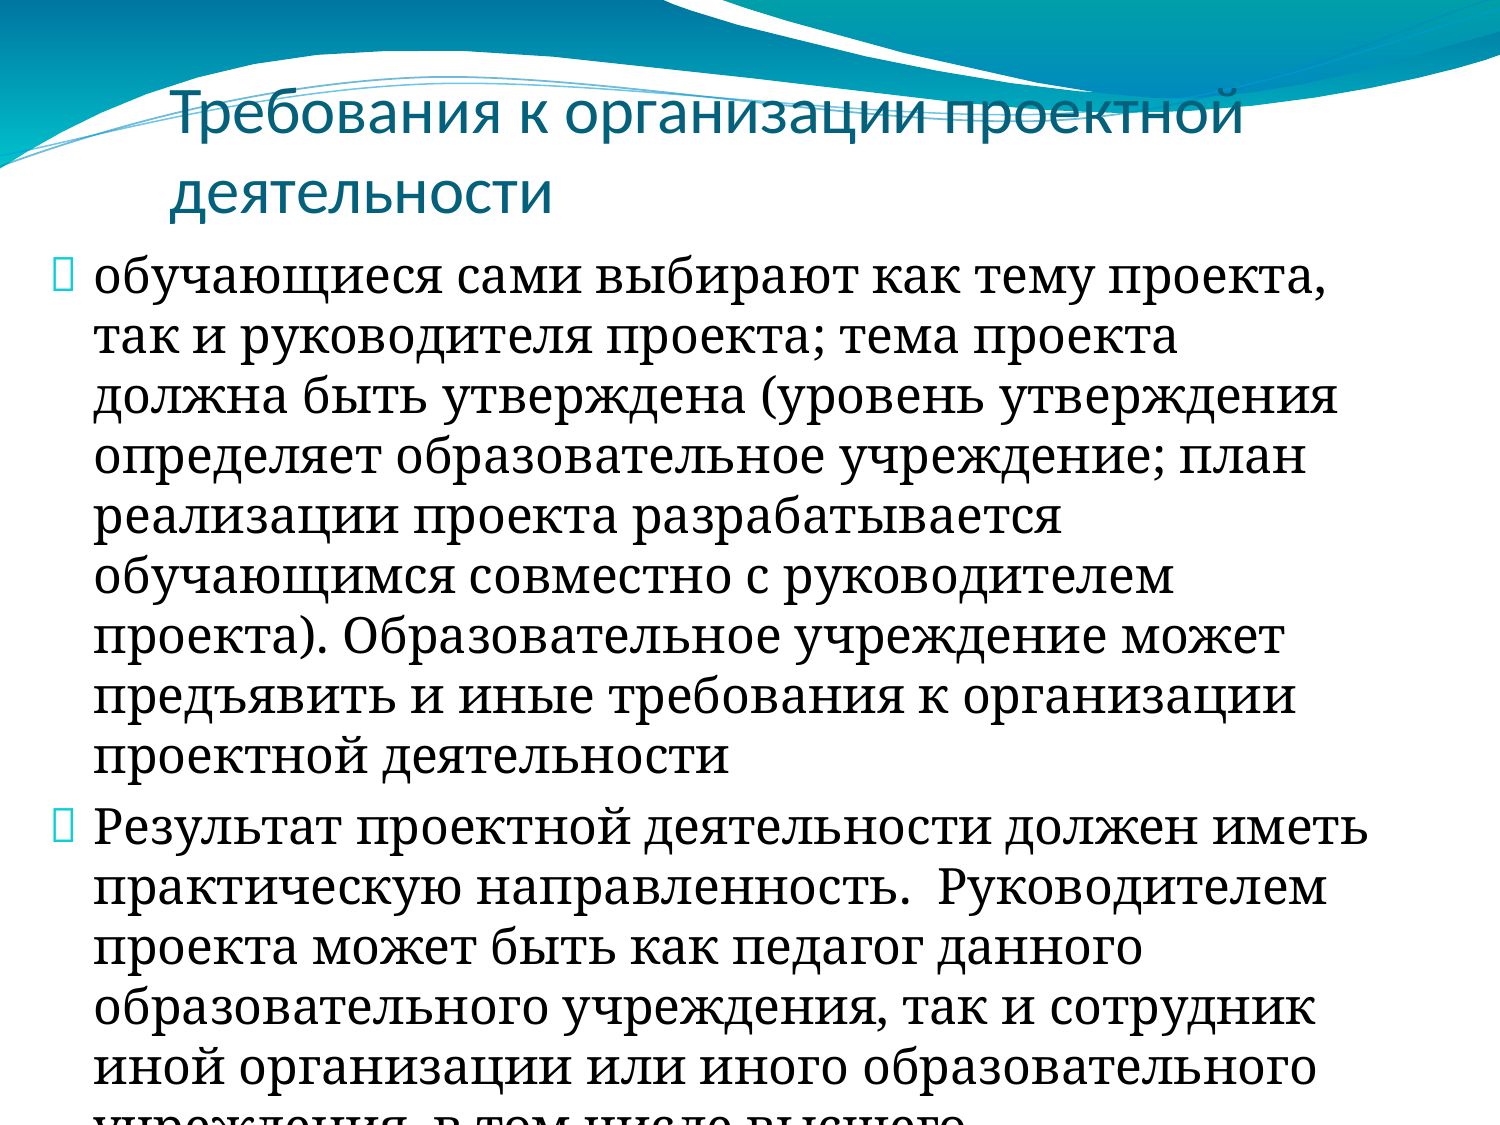

# Требования к организации проектной деятельности
обучающиеся сами выбирают как тему проекта, так и руководителя проекта; тема проекта должна быть утверждена (уровень утверждения определяет образовательное учреждение; план реализации проекта разрабатывается обучающимся совместно с руководителем проекта). Образовательное учреждение может предъявить и иные требования к организации проектной деятельности
Результат проектной деятельности должен иметь практическую направленность.  Руководителем проекта может быть как педагог данного образовательного учреждения, так и сотрудник иной организации или иного образовательного учреждения, в том числе высшего